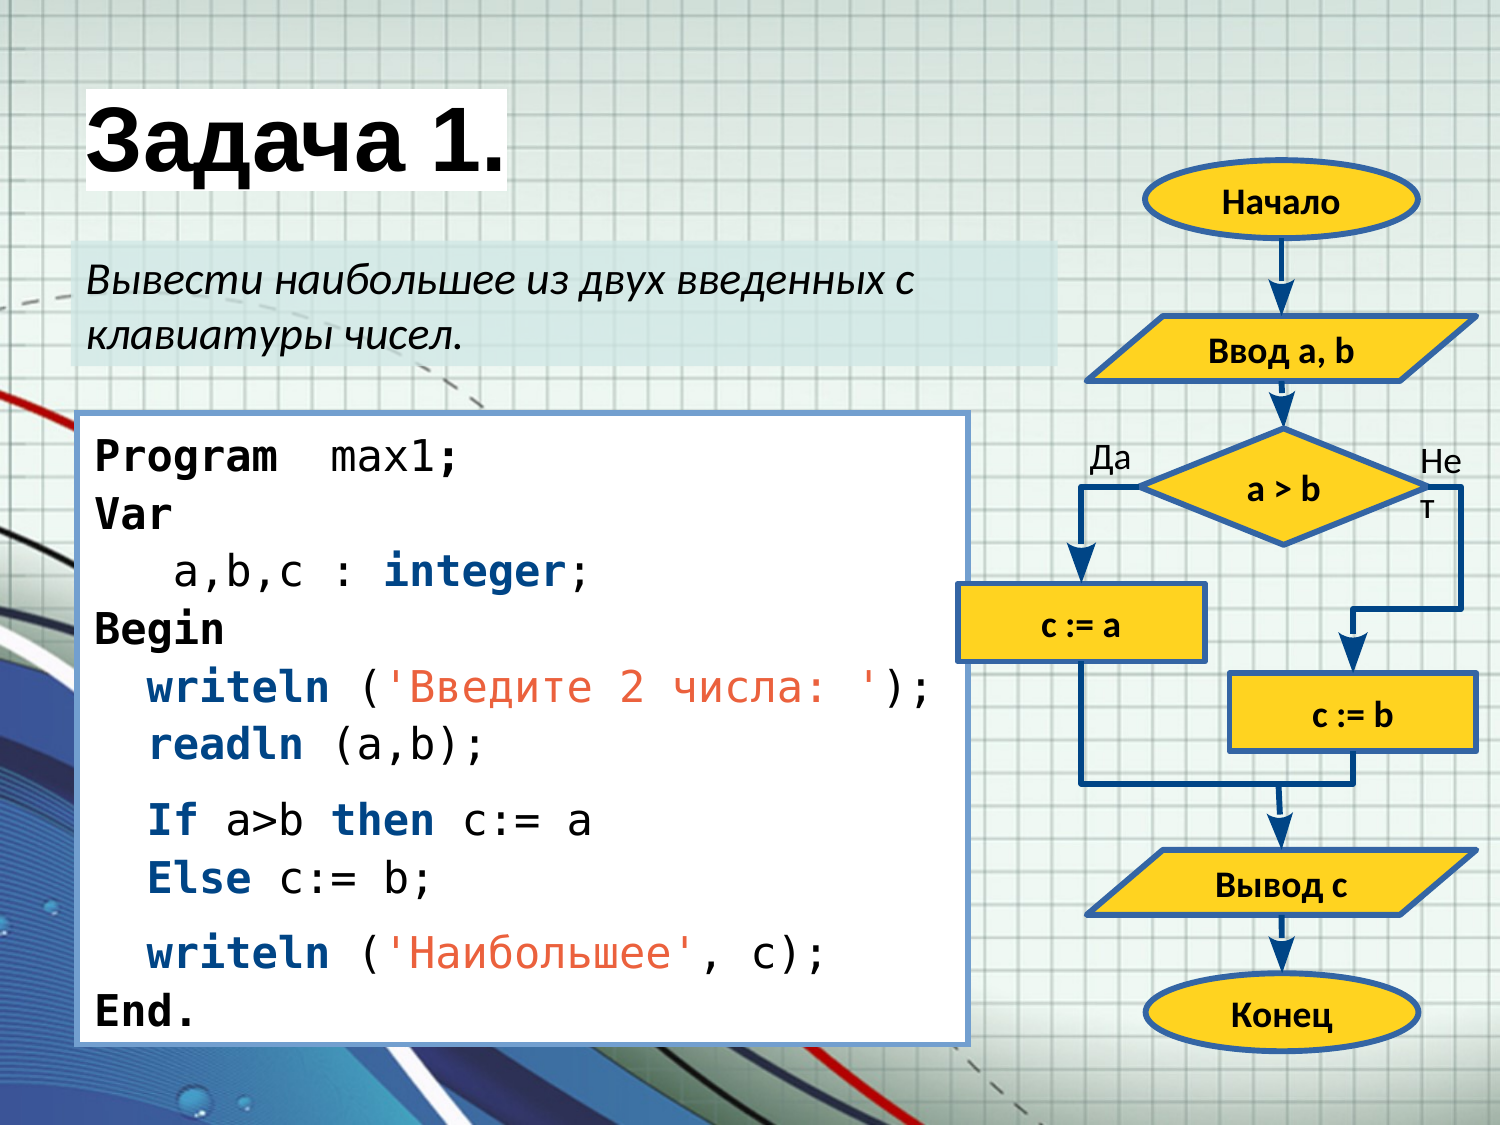

# Задача 1.
Начало
Ввод a, b
Да
a > b
Нет
c := a
c := b
Вывод c
Конец
Вывести наибольшее из двух введенных с клавиатуры чисел.
Program max1;
Var
 a,b,c : integer;
Begin
 writeln ('Введите 2 числа: ');
 readln (a,b);
 If a>b then c:= a
 Else c:= b;
 writeln ('Наибольшее', c);
End.